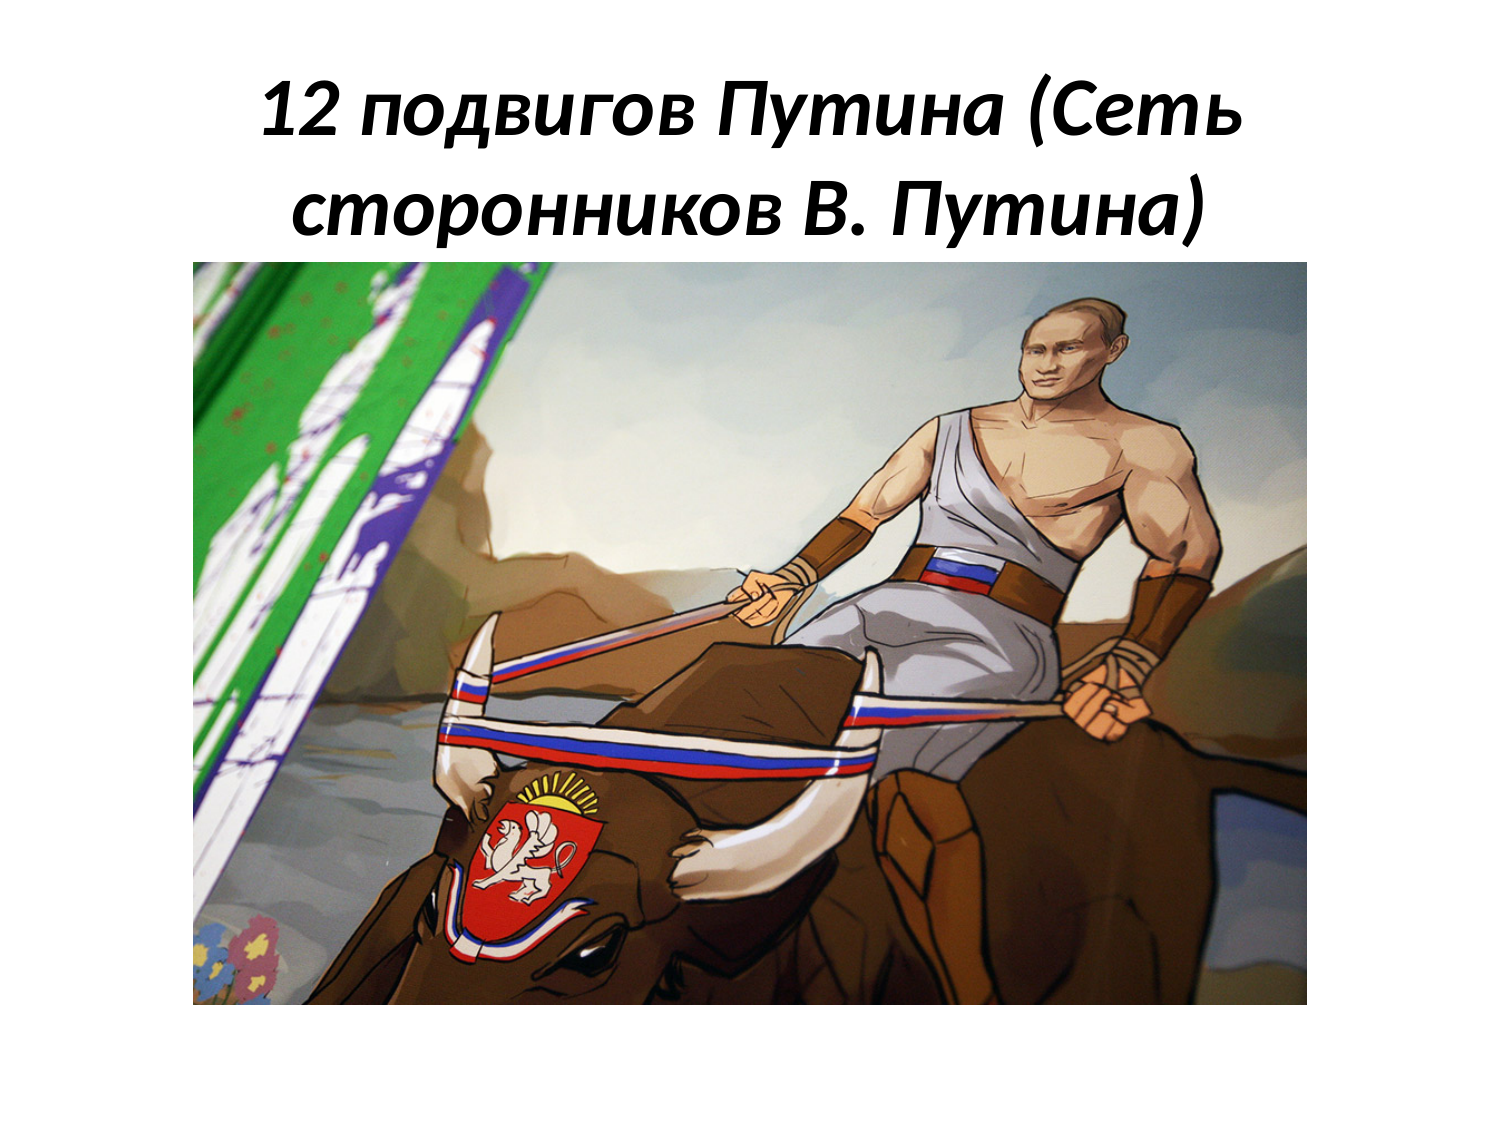

# 12 подвигов Путина (Сеть сторонников В. Путина)